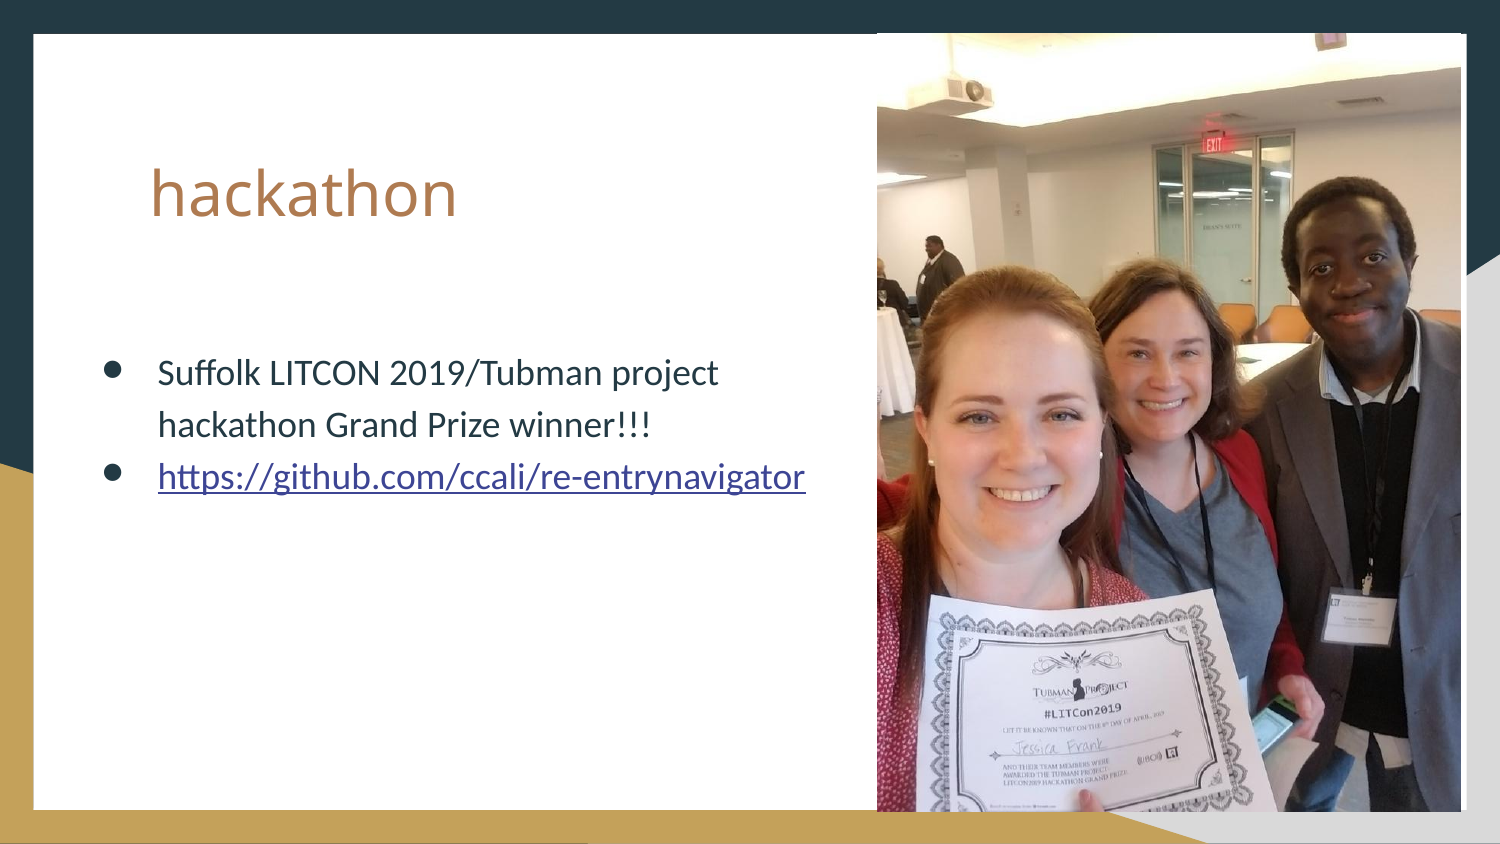

# hackathon
Suffolk LITCON 2019/Tubman project hackathon Grand Prize winner!!!
https://github.com/ccali/re-entrynavigator